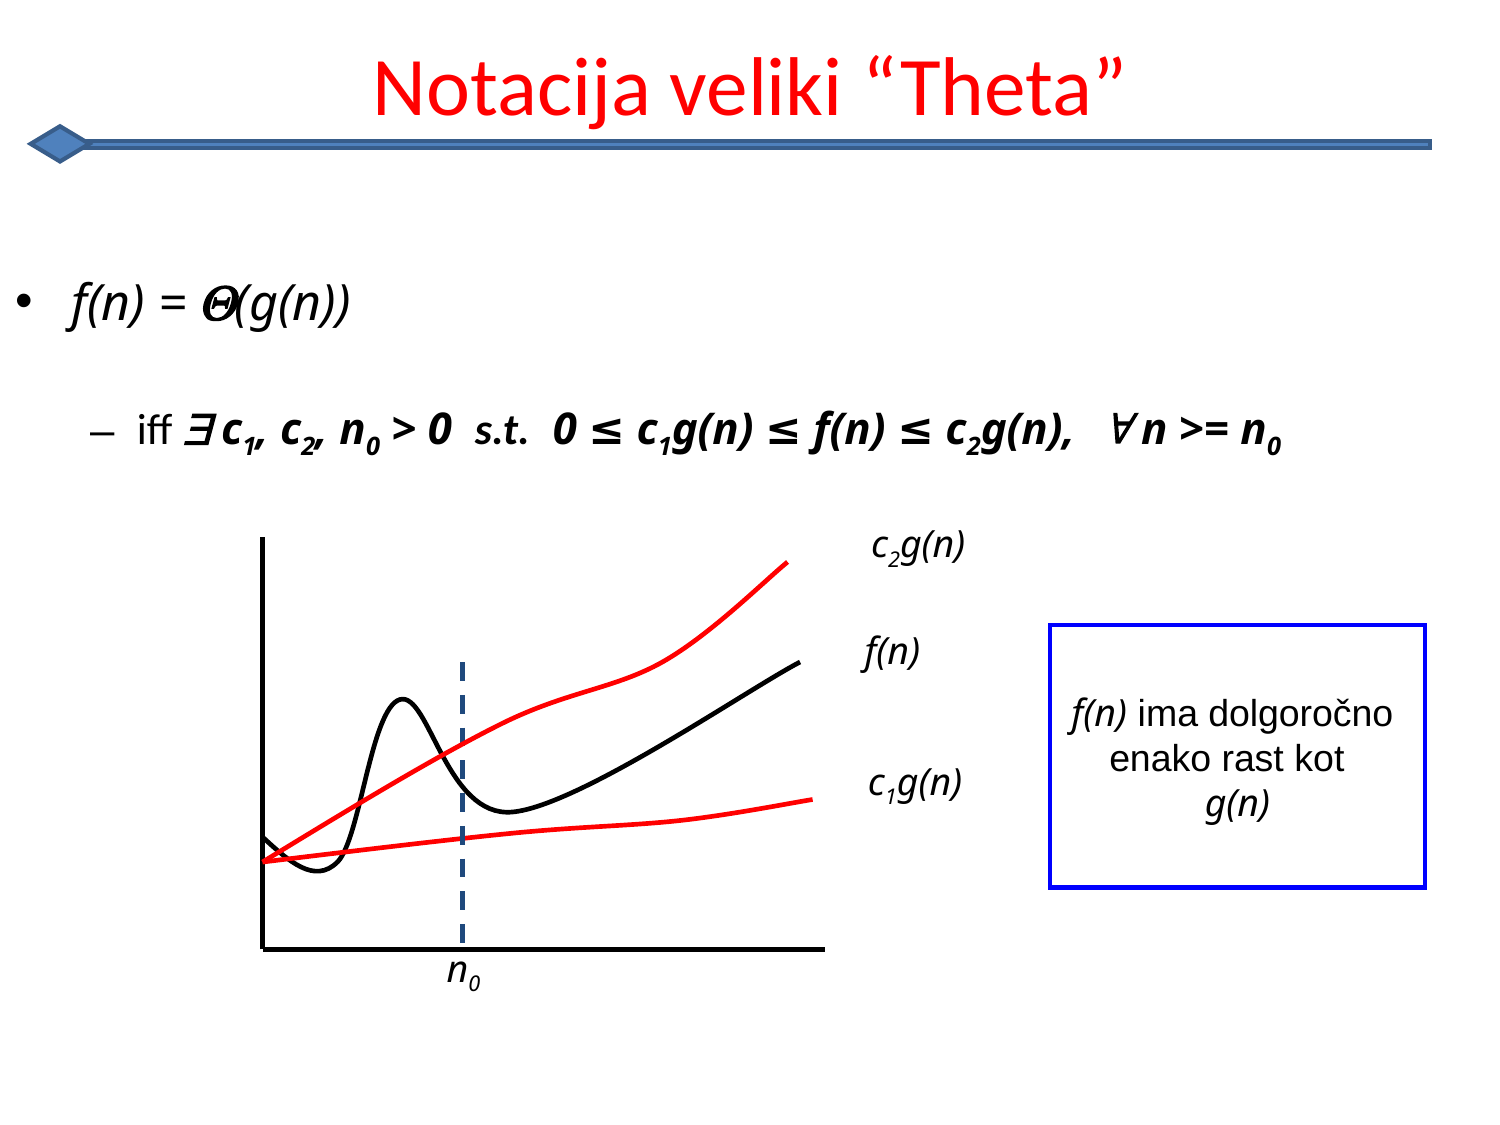

# Notacija veliki “Theta”
f(n) = (g(n))
iff  c1, c2, n0 > 0 s.t. 0 ≤ c1g(n) ≤ f(n) ≤ c2g(n),  n >= n0
c2g(n)
f(n)
c1g(n)
n0
f(n) ima dolgoročno
enako rast kot
g(n)